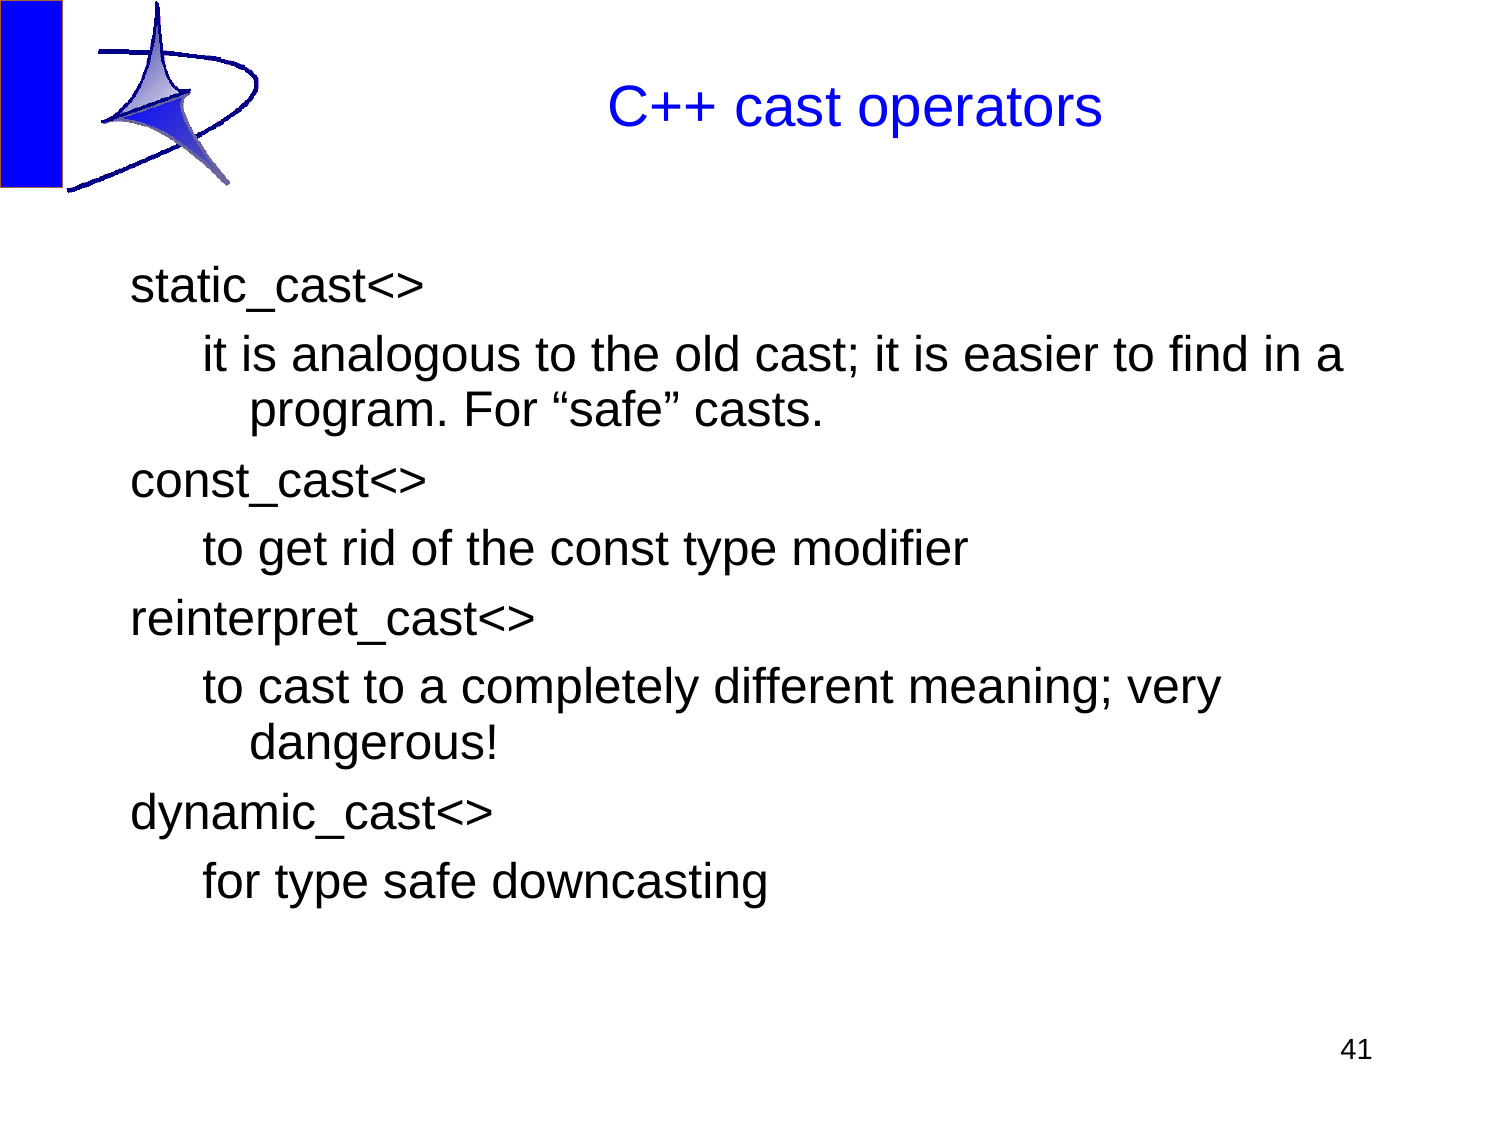

# C++ cast operators
static_cast<>
it is analogous to the old cast; it is easier to find in a program. For “safe” casts.
const_cast<>
to get rid of the const type modifier
reinterpret_cast<>
to cast to a completely different meaning; very dangerous!
dynamic_cast<>
for type safe downcasting
41